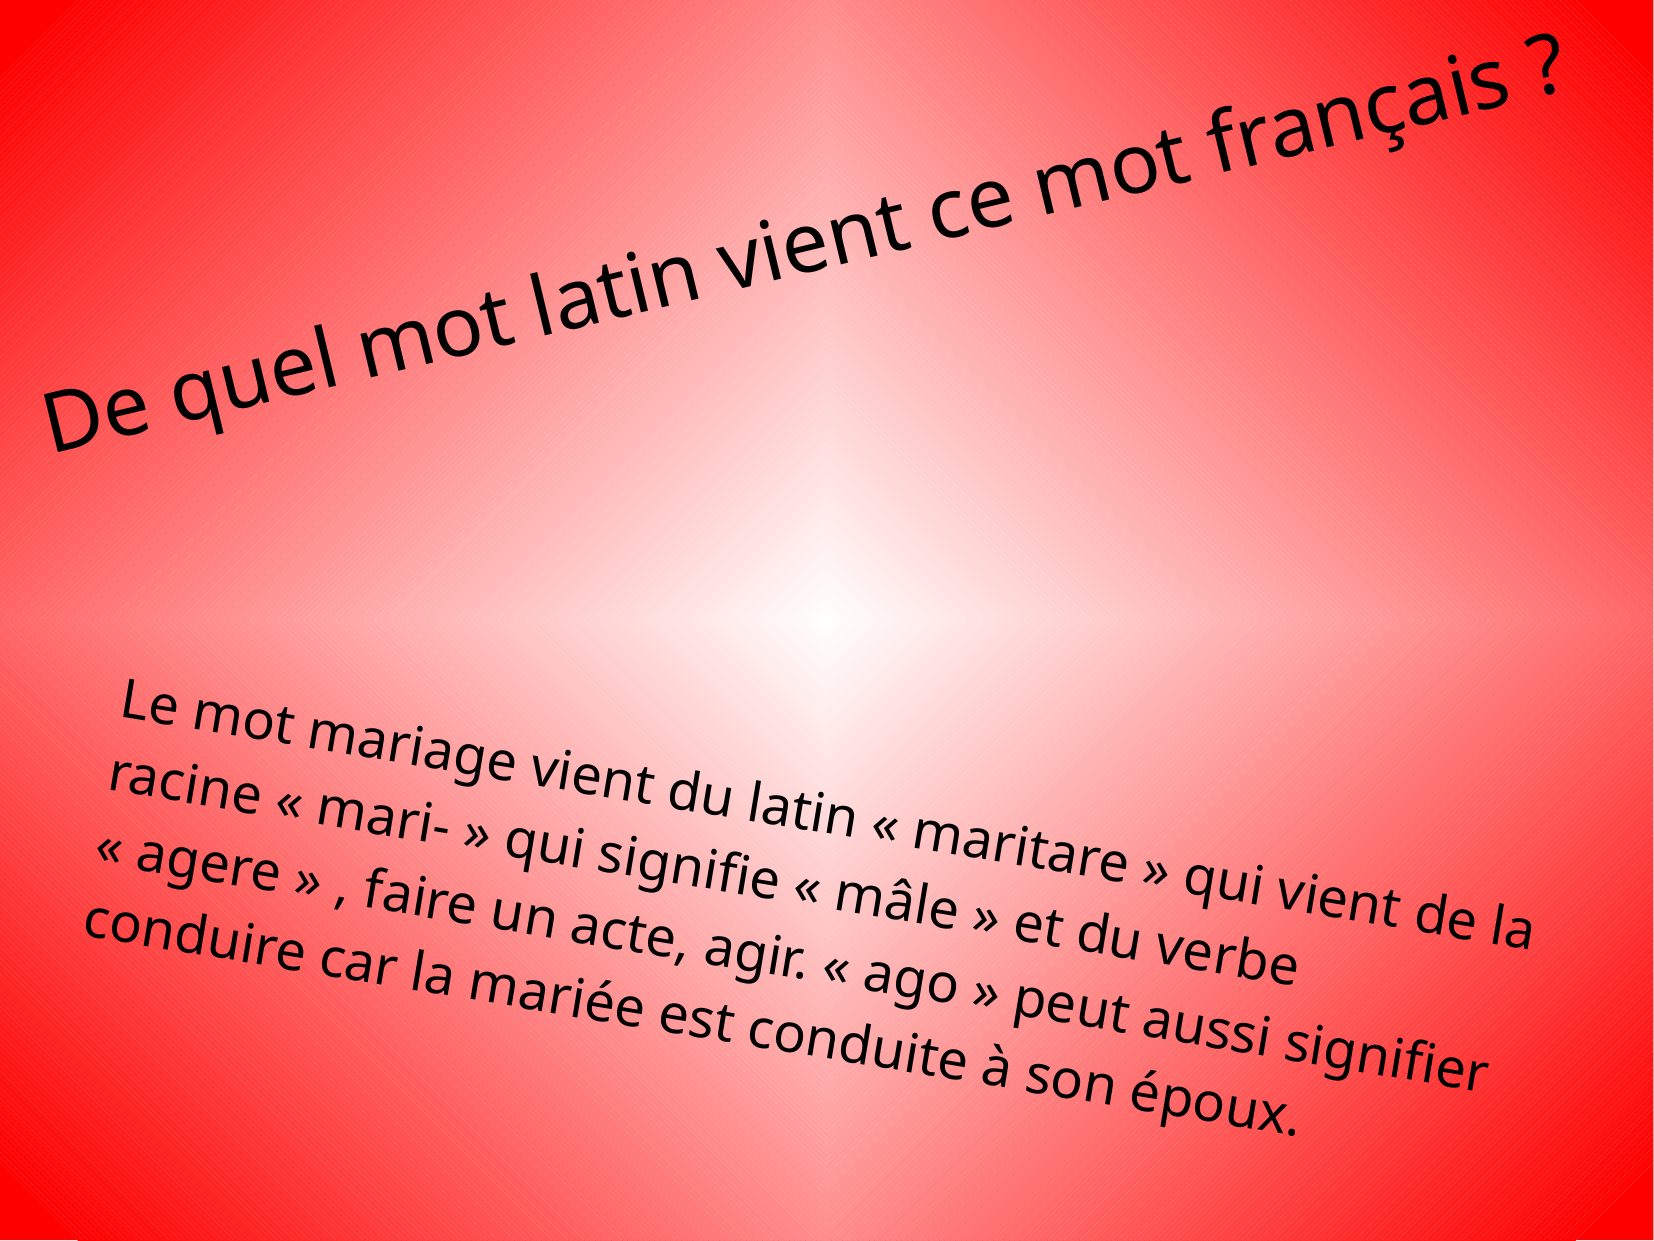

De quel mot latin vient ce mot français ?
Le mot mariage vient du latin « maritare » qui vient de la racine « mari- » qui signifie « mâle » et du verbe « agere » , faire un acte, agir. « ago » peut aussi signifier conduire car la mariée est conduite à son époux.